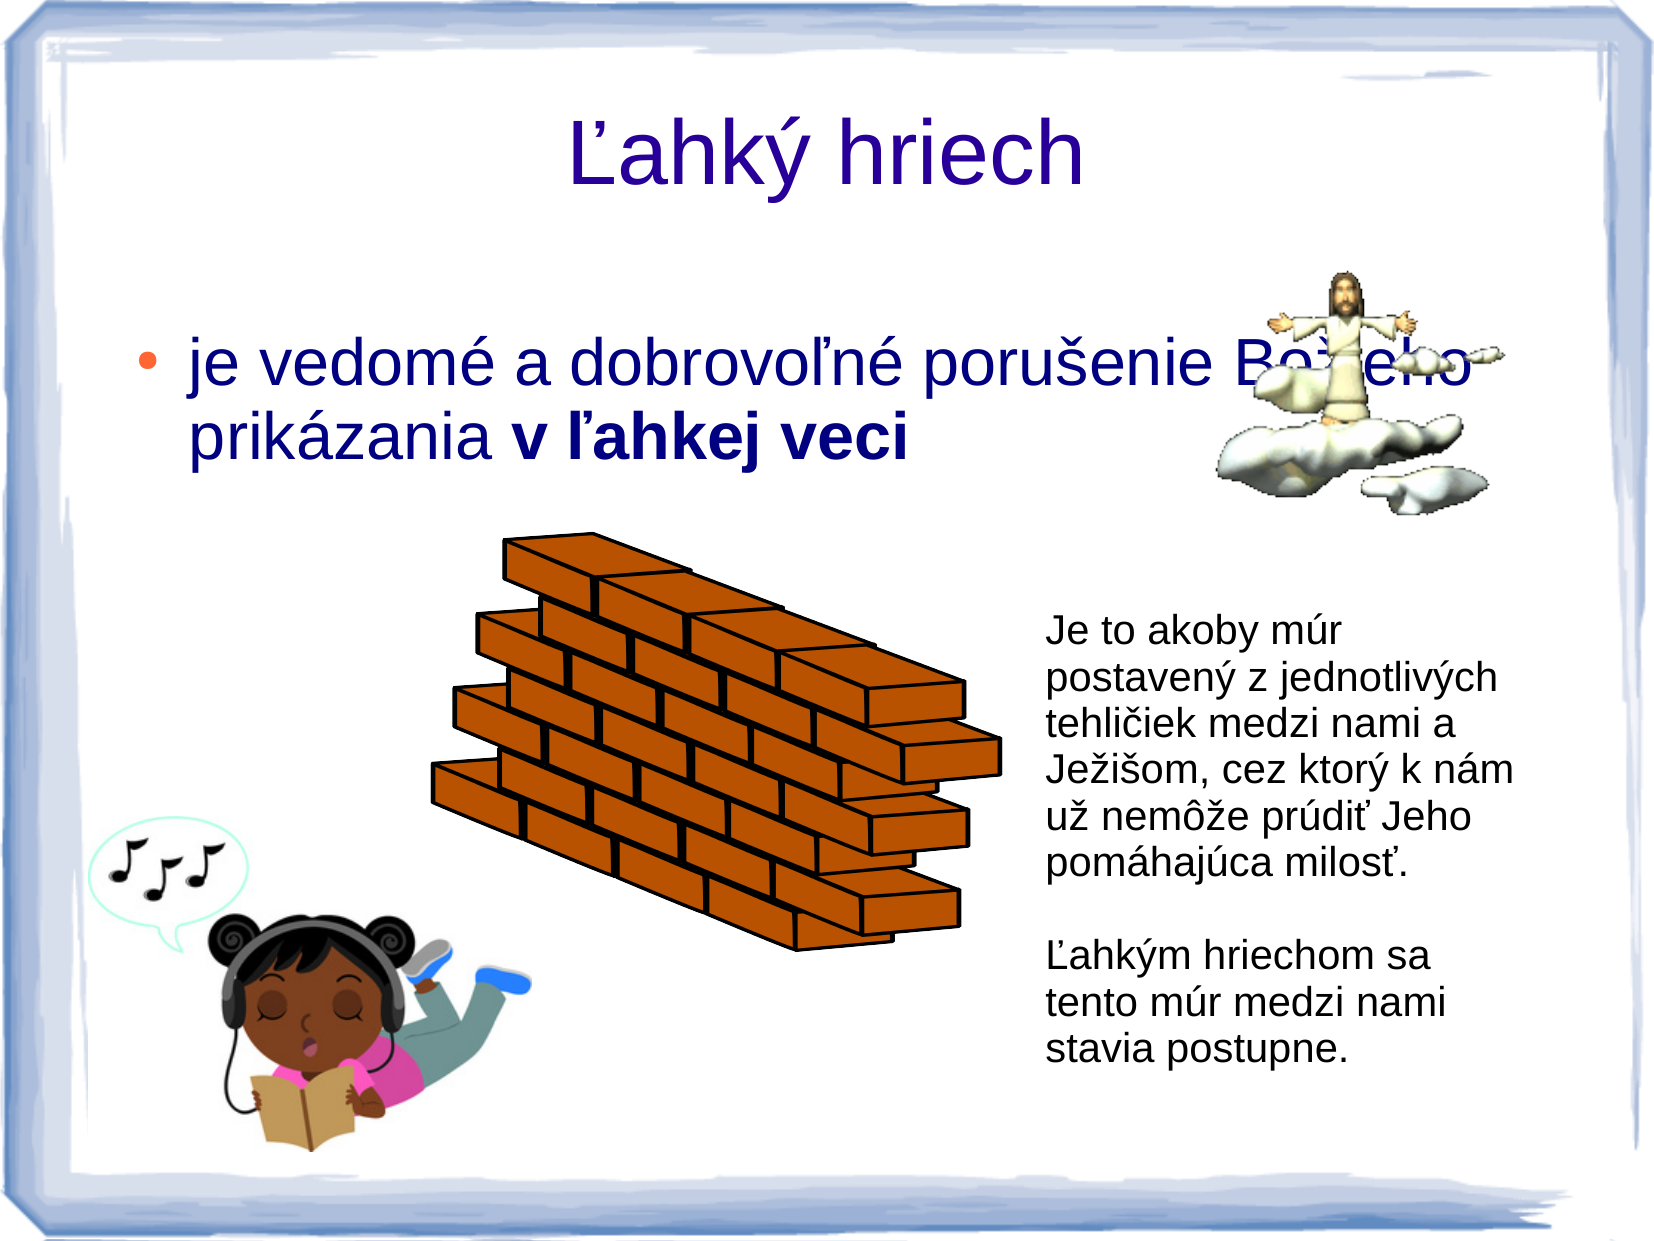

# Ľahký hriech
je vedomé a dobrovoľné porušenie Božieho prikázania v ľahkej veci
Je to akoby múr postavený z jednotlivých tehličiek medzi nami a Ježišom, cez ktorý k nám už nemôže prúdiť Jeho pomáhajúca milosť.
Ľahkým hriechom sa tento múr medzi nami stavia postupne.